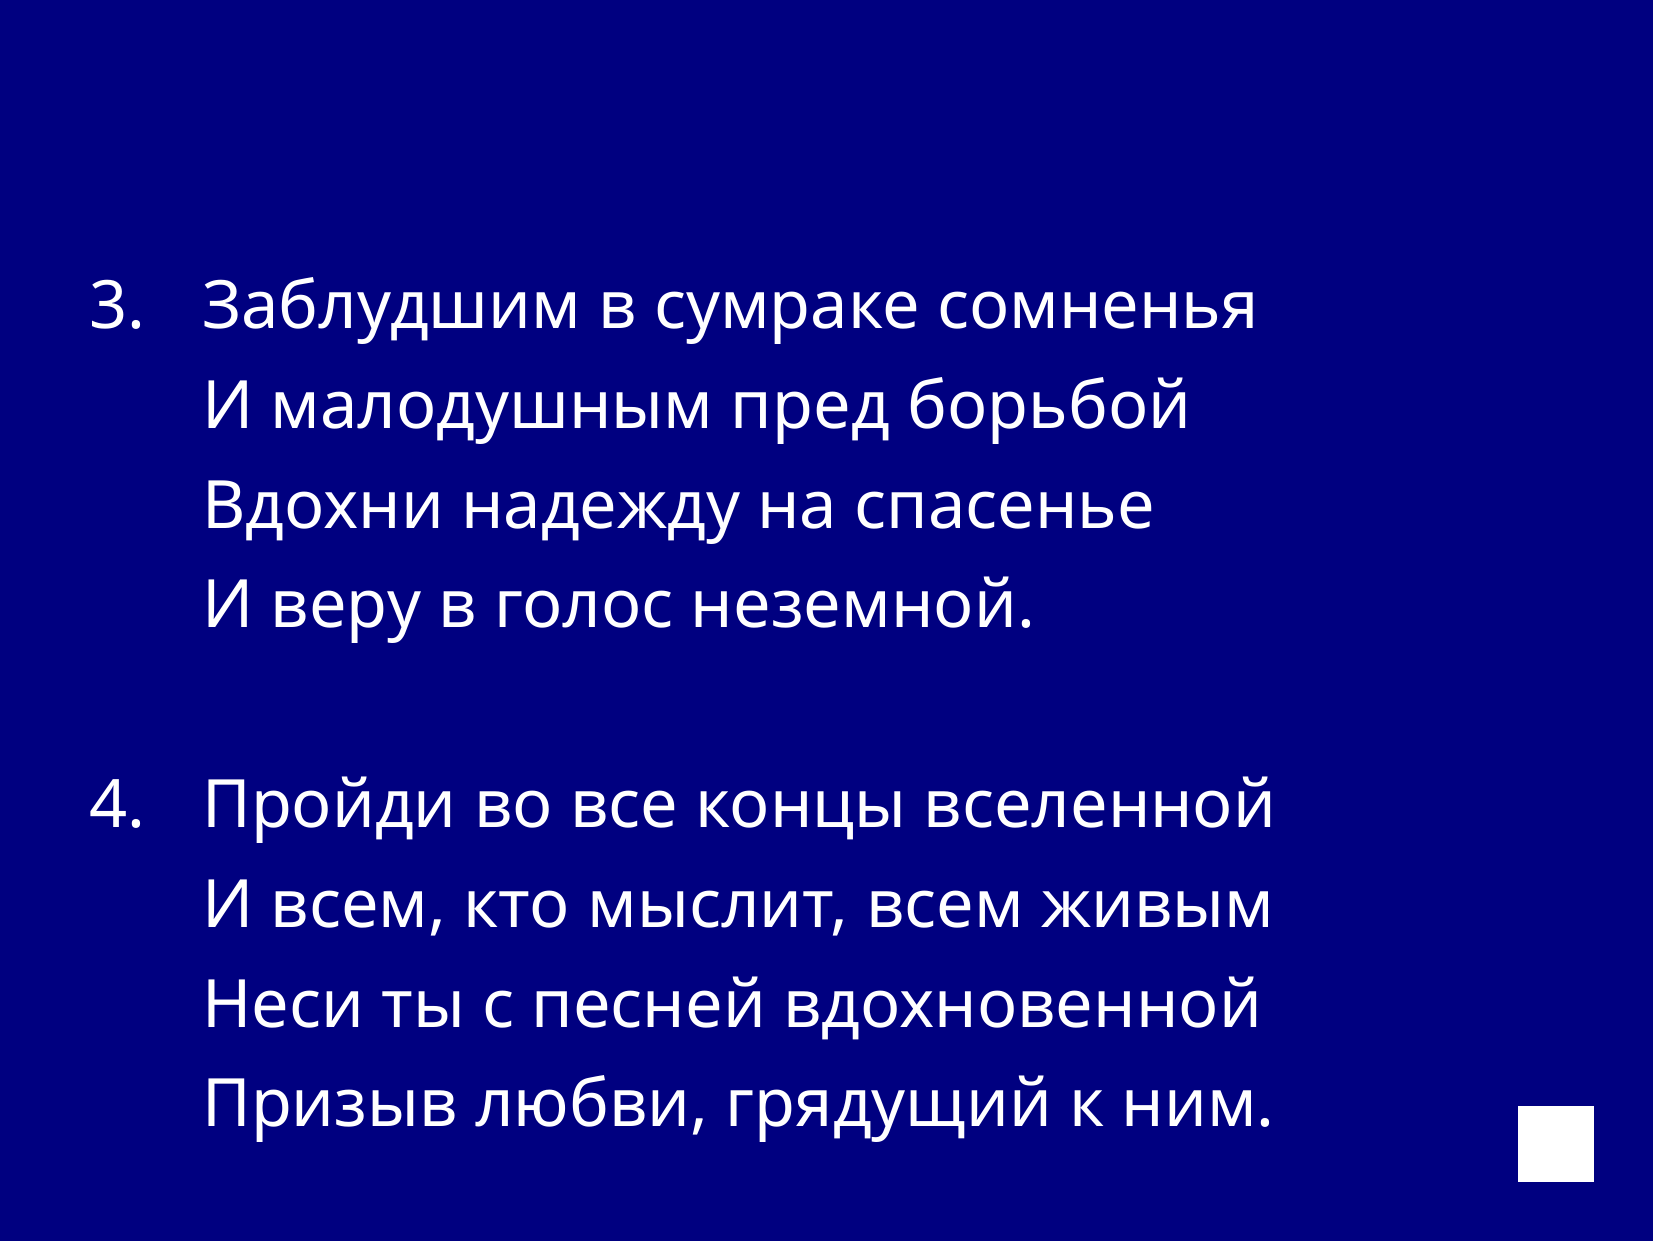

3.	Заблудшим в сумраке сомненья
	И малодушным пред борьбой
	Вдохни надежду на спасенье
	И веру в голос неземной.
4.	Пройди во все концы вселенной
	И всем, кто мыслит, всем живым
	Неси ты с песней вдохновенной
	Призыв любви, грядущий к ним.